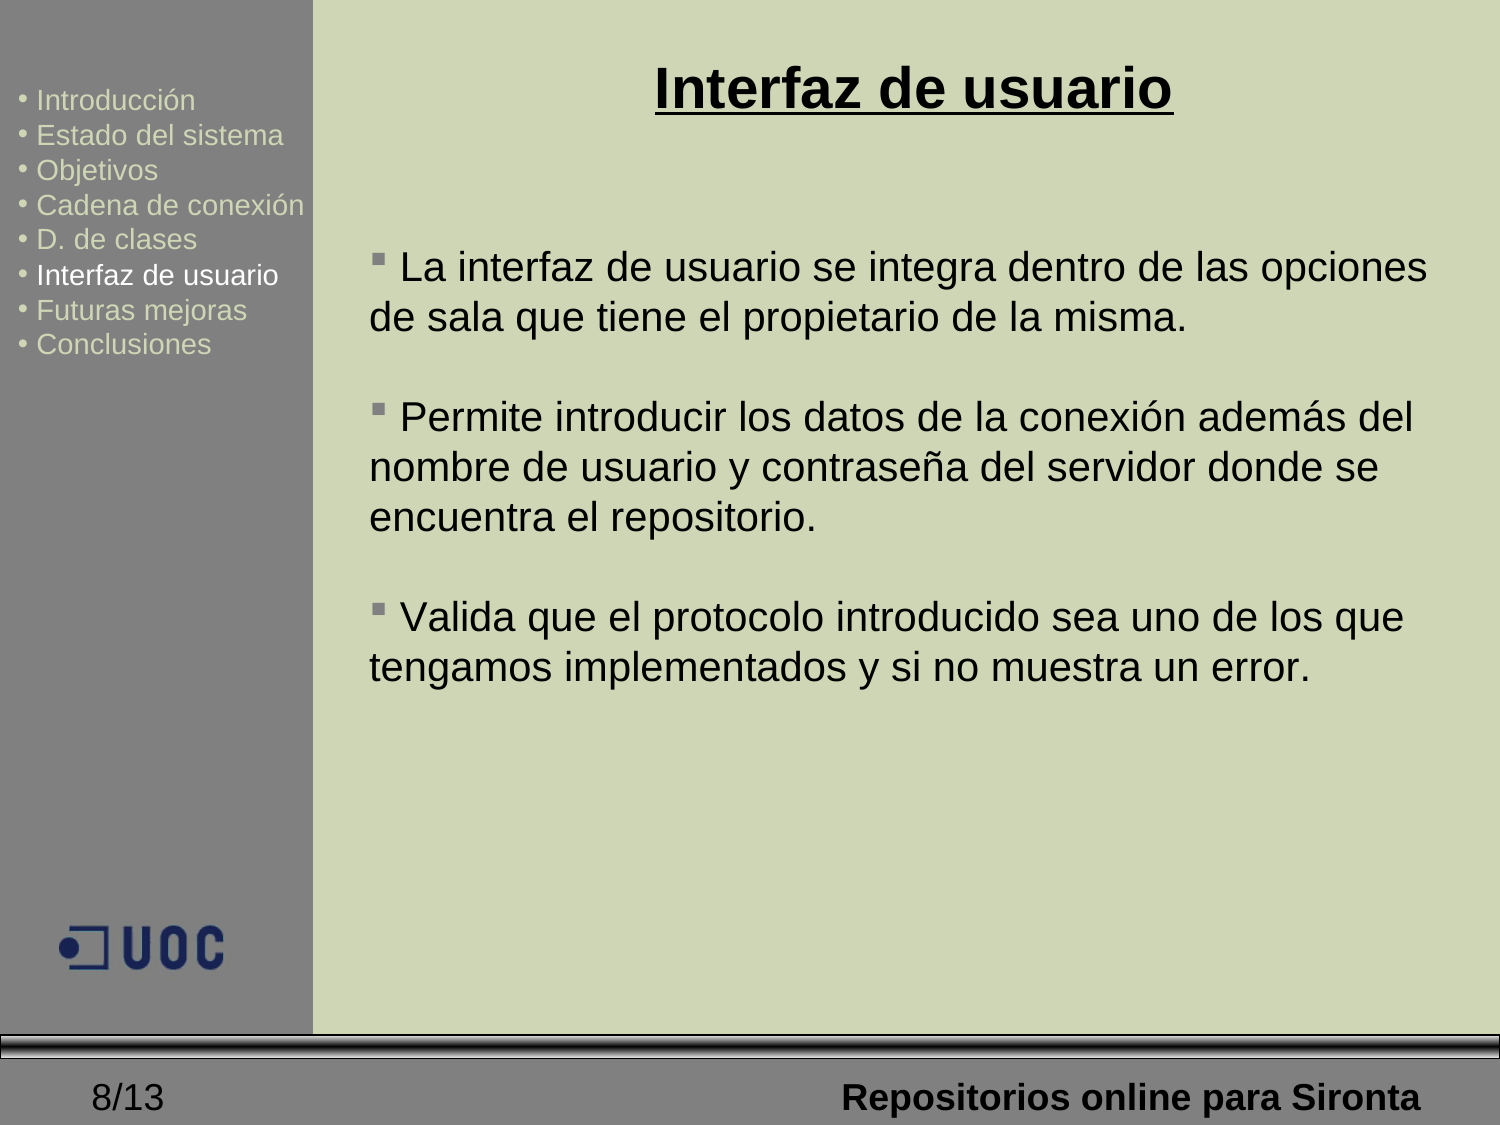

Interfaz de usuario
 Introducción
 Estado del sistema
 Objetivos
 Cadena de conexión
 D. de clases
 Interfaz de usuario
 Futuras mejoras
 Conclusiones
 La interfaz de usuario se integra dentro de las opciones de sala que tiene el propietario de la misma.
 Permite introducir los datos de la conexión además del nombre de usuario y contraseña del servidor donde se encuentra el repositorio.
 Valida que el protocolo introducido sea uno de los que tengamos implementados y si no muestra un error.
Repositorios online para Sironta